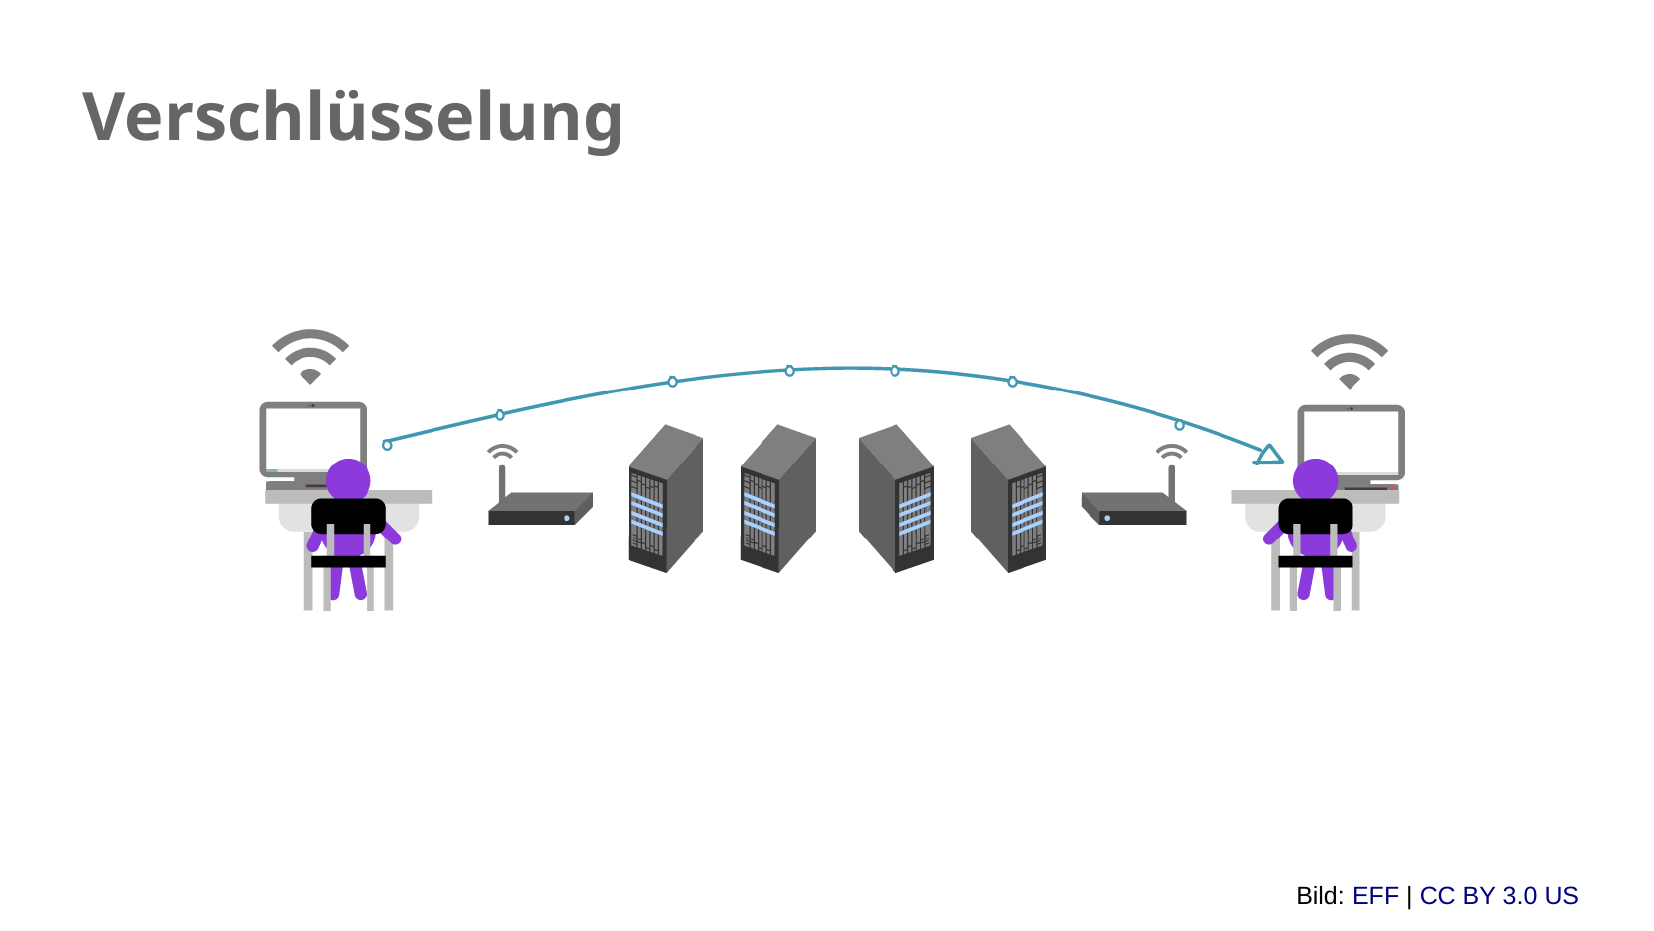

# Verschlüsselung
Bild: EFF | CC BY 3.0 US